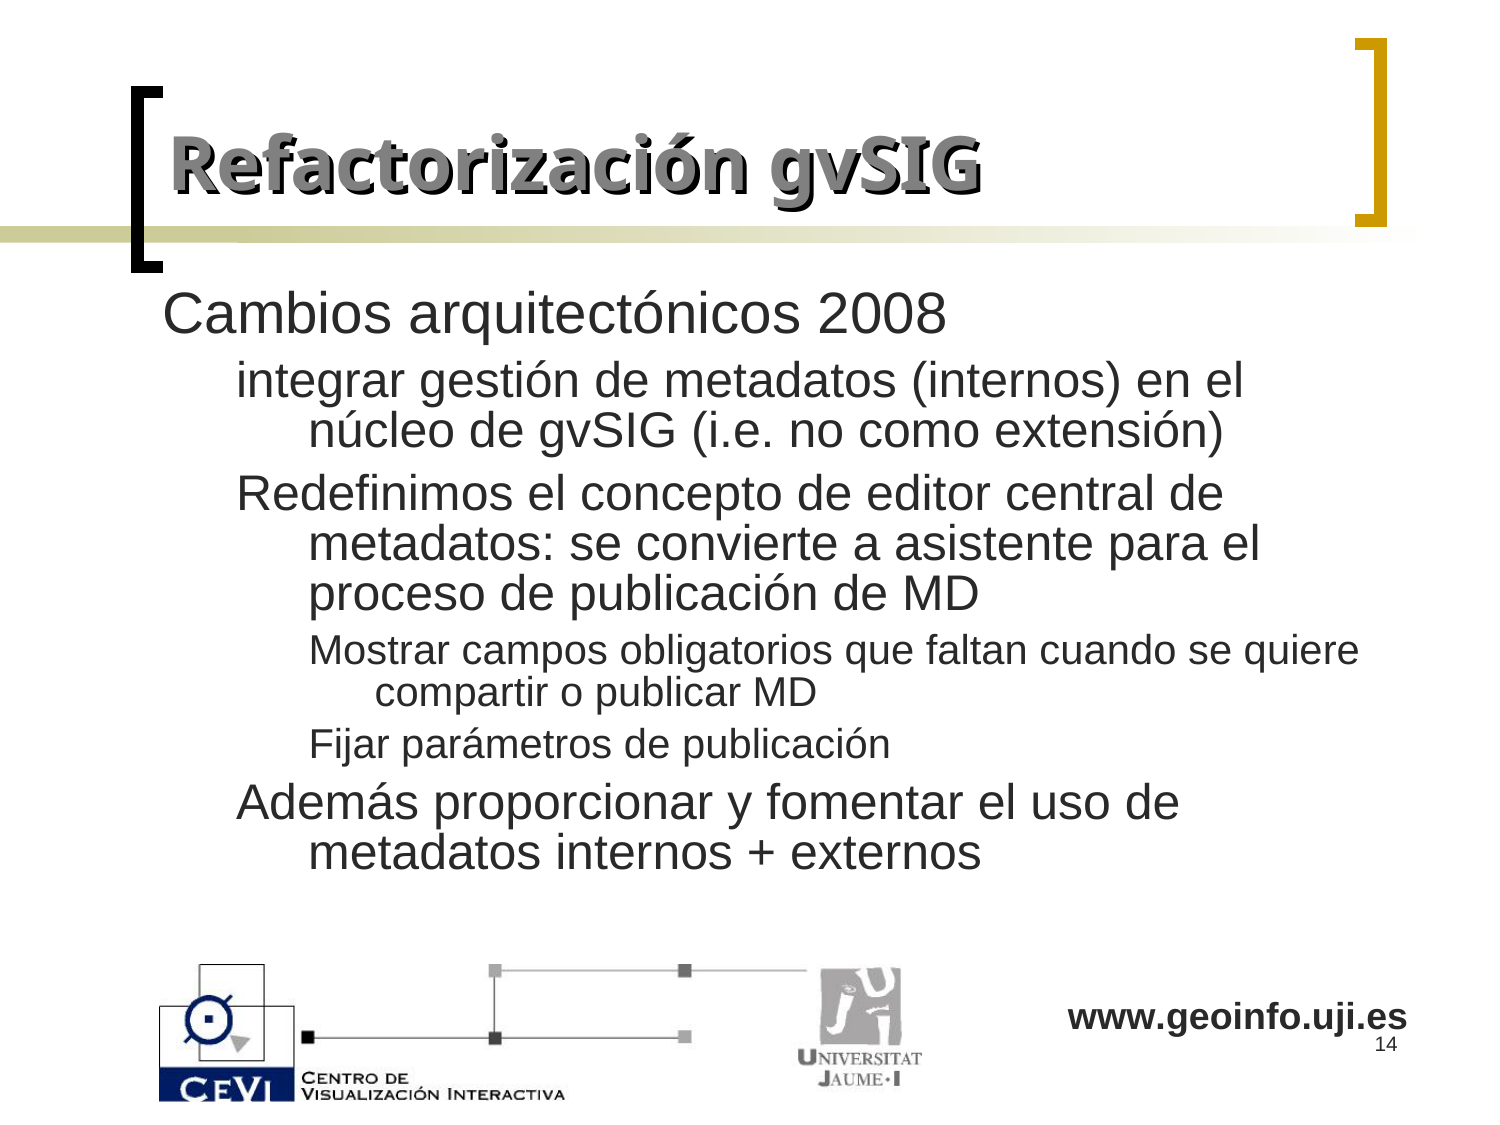

# Refactorización gvSIG
Cambios arquitectónicos 2008
integrar gestión de metadatos (internos) en el núcleo de gvSIG (i.e. no como extensión)
Redefinimos el concepto de editor central de metadatos: se convierte a asistente para el proceso de publicación de MD
Mostrar campos obligatorios que faltan cuando se quiere compartir o publicar MD
Fijar parámetros de publicación
Además proporcionar y fomentar el uso de metadatos internos + externos
14